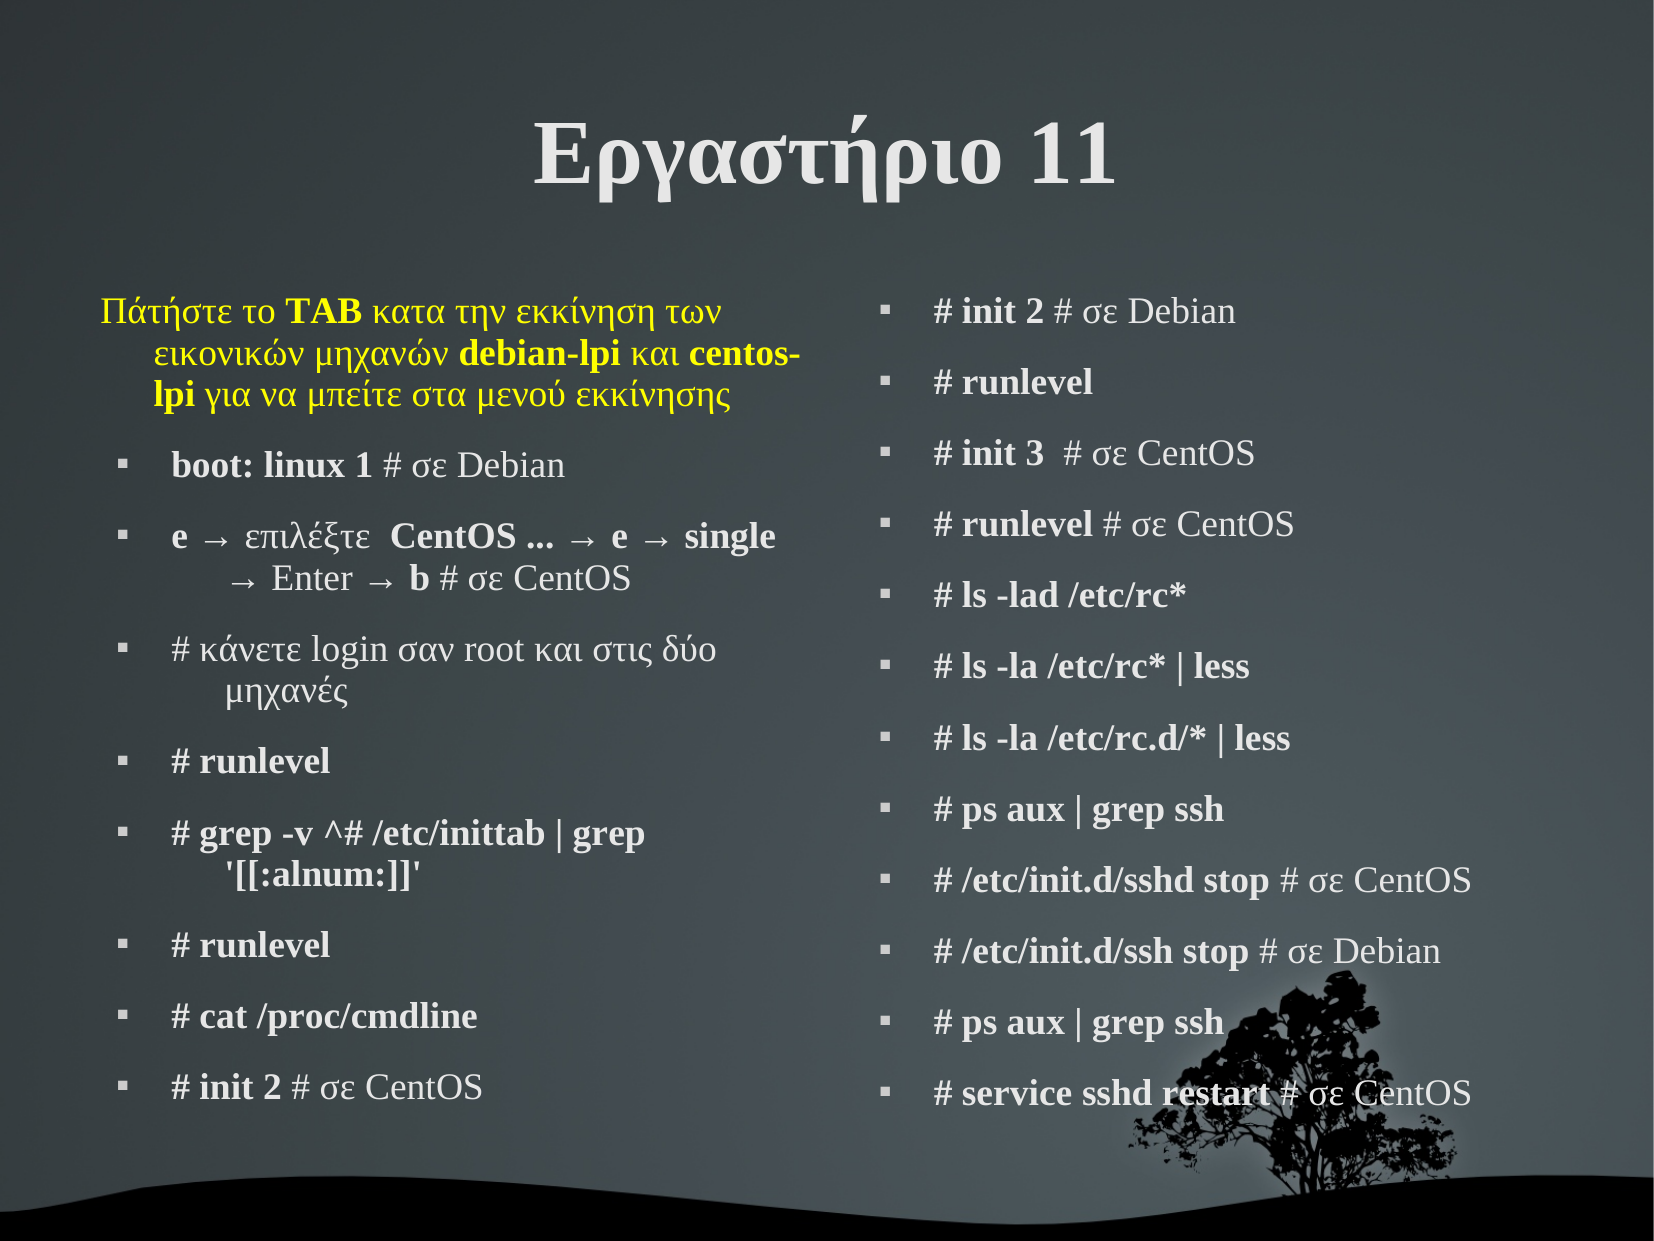

Εργαστήριο 11
# Πάτήστε το ΤΑΒ κατα την εκκίνηση των εικονικών μηχανών debian-lpi και centos-lpi για να μπείτε στα μενού εκκίνησης
boot: linux 1 # σε Debian
e → επιλέξτε CentOS ... → e → single → Enter → b # σε CentOS
# κάνετε login σαν root και στις δύο μηχανές
# runlevel
# grep -v ^# /etc/inittab | grep '[[:alnum:]]'
# runlevel
# cat /proc/cmdline
# init 2 # σε CentOS
# init 2 # σε Debian
# runlevel
# init 3 # σε CentOS
# runlevel # σε CentOS
# ls -lad /etc/rc*
# ls -la /etc/rc* | less
# ls -la /etc/rc.d/* | less
# ps aux | grep ssh
# /etc/init.d/sshd stop # σε CentOS
# /etc/init.d/ssh stop # σε Debian
# ps aux | grep ssh
# service sshd restart # σε CentOS